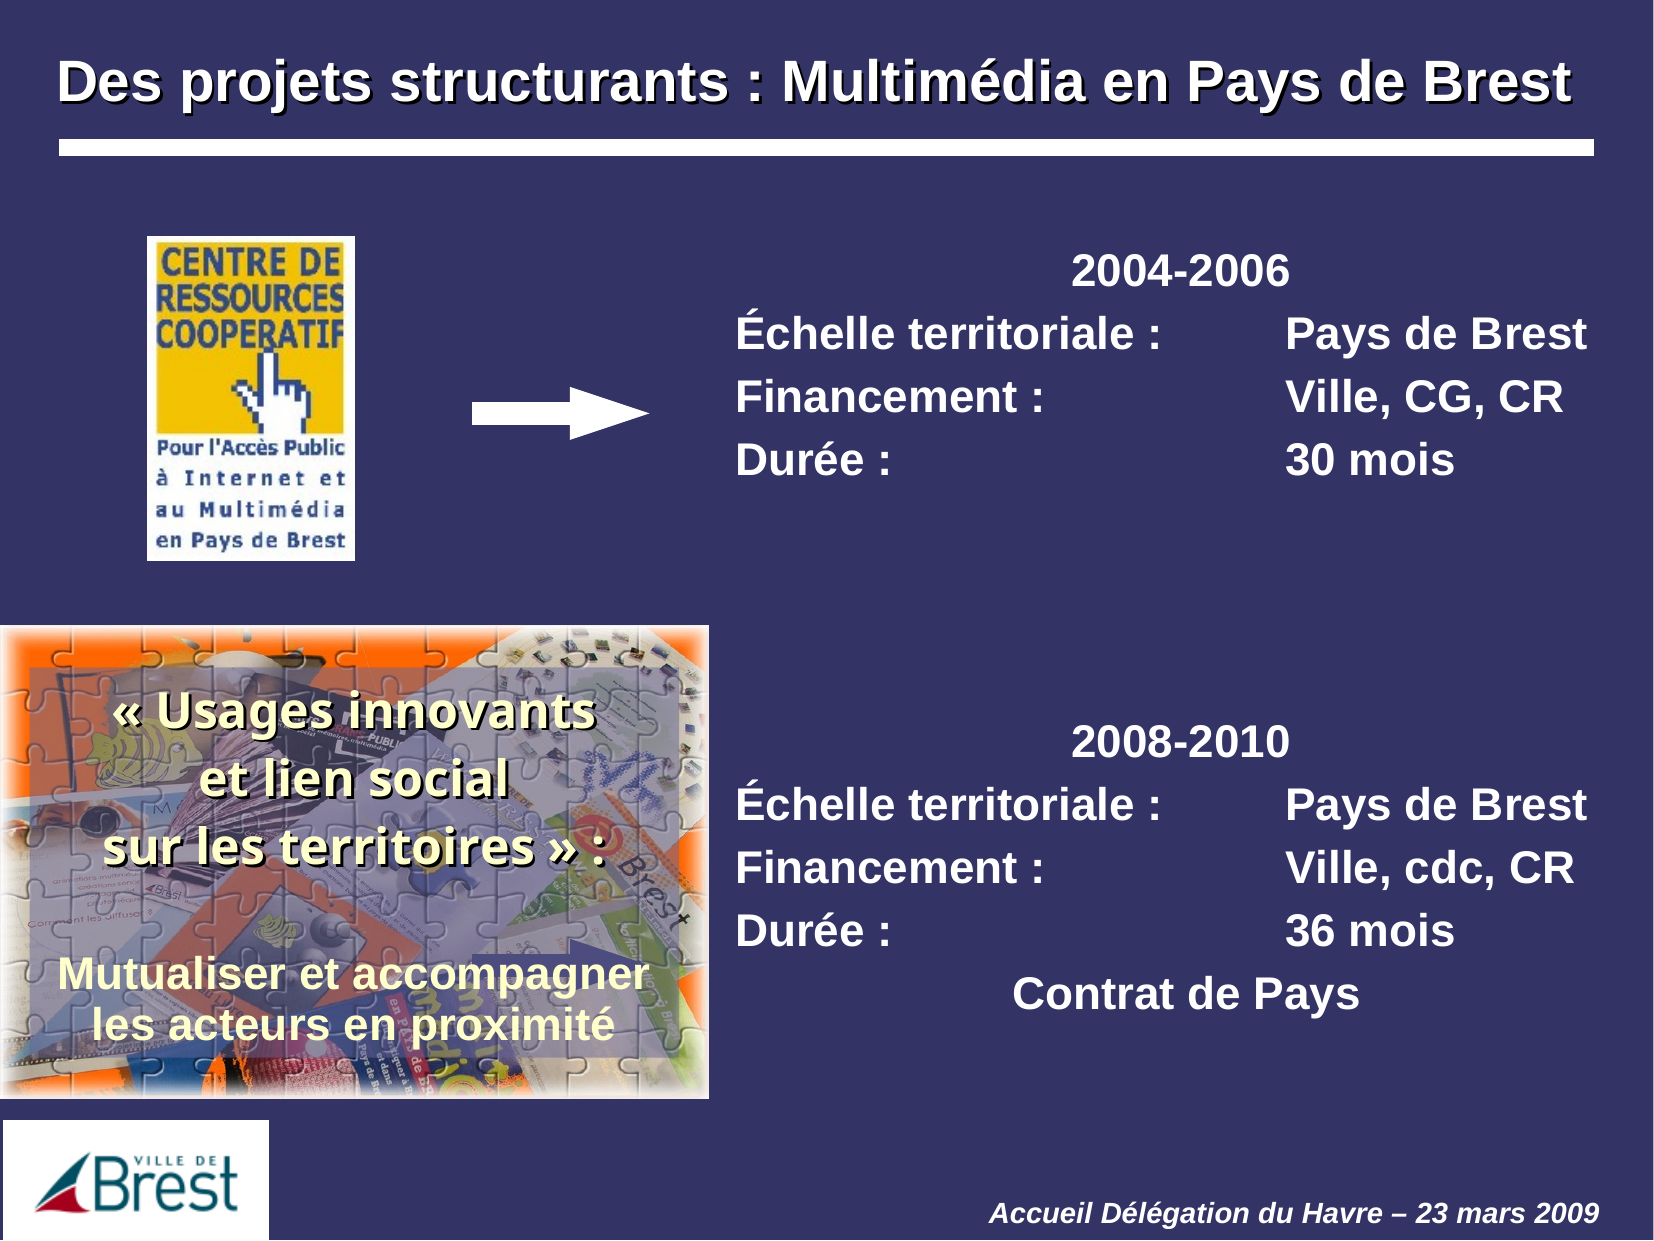

Des projets structurants : Multimédia en Pays de Brest
2004-2006
Échelle territoriale : 	Pays de Brest
Financement : 	Ville, CG, CR
Durée : 	30 mois
« Usages innovants
et lien social
sur les territoires » :
Mutualiser et accompagner les acteurs en proximité
2008-2010
Échelle territoriale : 	Pays de Brest
Financement : 	Ville, cdc, CR
Durée : 	36 mois
Contrat de Pays